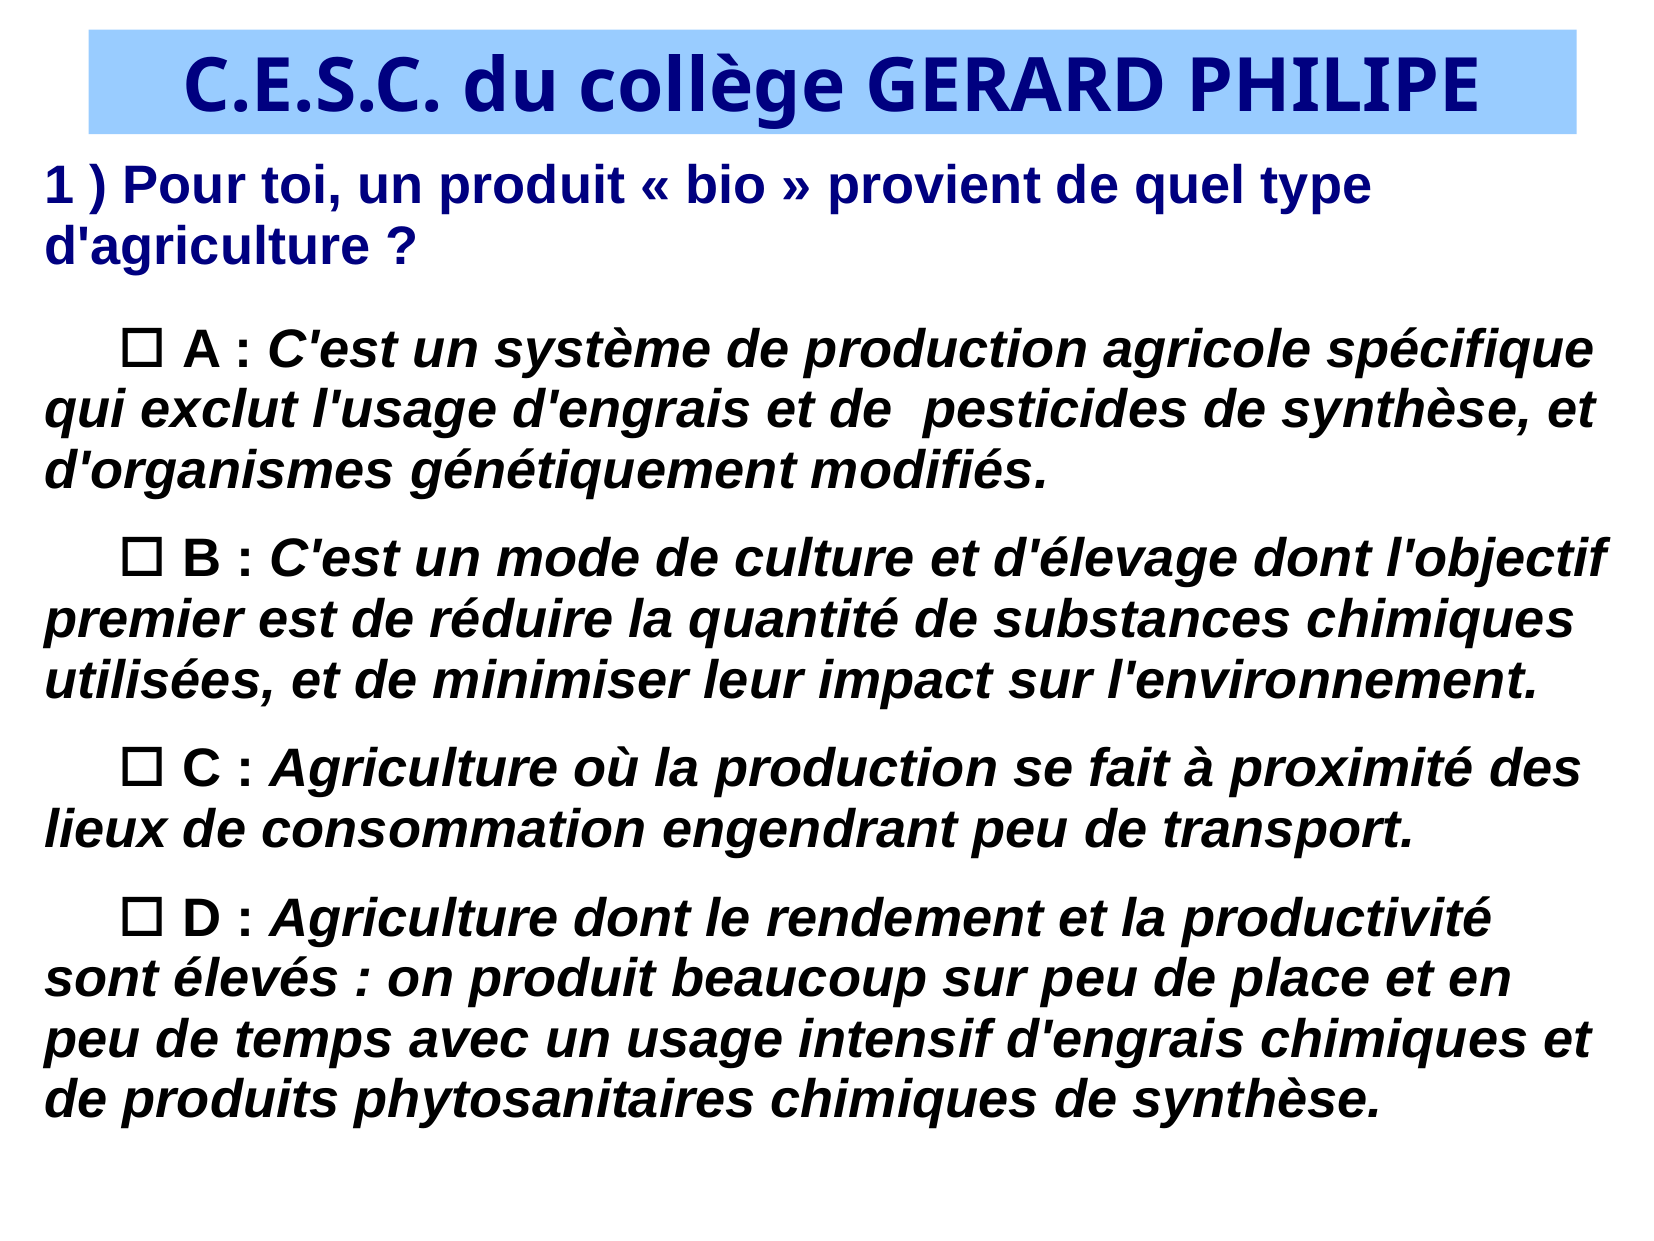

# C.E.S.C. du collège GERARD PHILIPE
1 ) Pour toi, un produit « bio » provient de quel type d'agriculture ?
	 A : C'est un système de production agricole spécifique qui exclut l'usage d'engrais et de pesticides de synthèse, et d'organismes génétiquement modifiés.
	 B : C'est un mode de culture et d'élevage dont l'objectif premier est de réduire la quantité de substances chimiques utilisées, et de minimiser leur impact sur l'environnement.
	 C : Agriculture où la production se fait à proximité des lieux de consommation engendrant peu de transport.
	 D : Agriculture dont le rendement et la productivité sont élevés : on produit beaucoup sur peu de place et en peu de temps avec un usage intensif d'engrais chimiques et de produits phytosanitaires chimiques de synthèse.